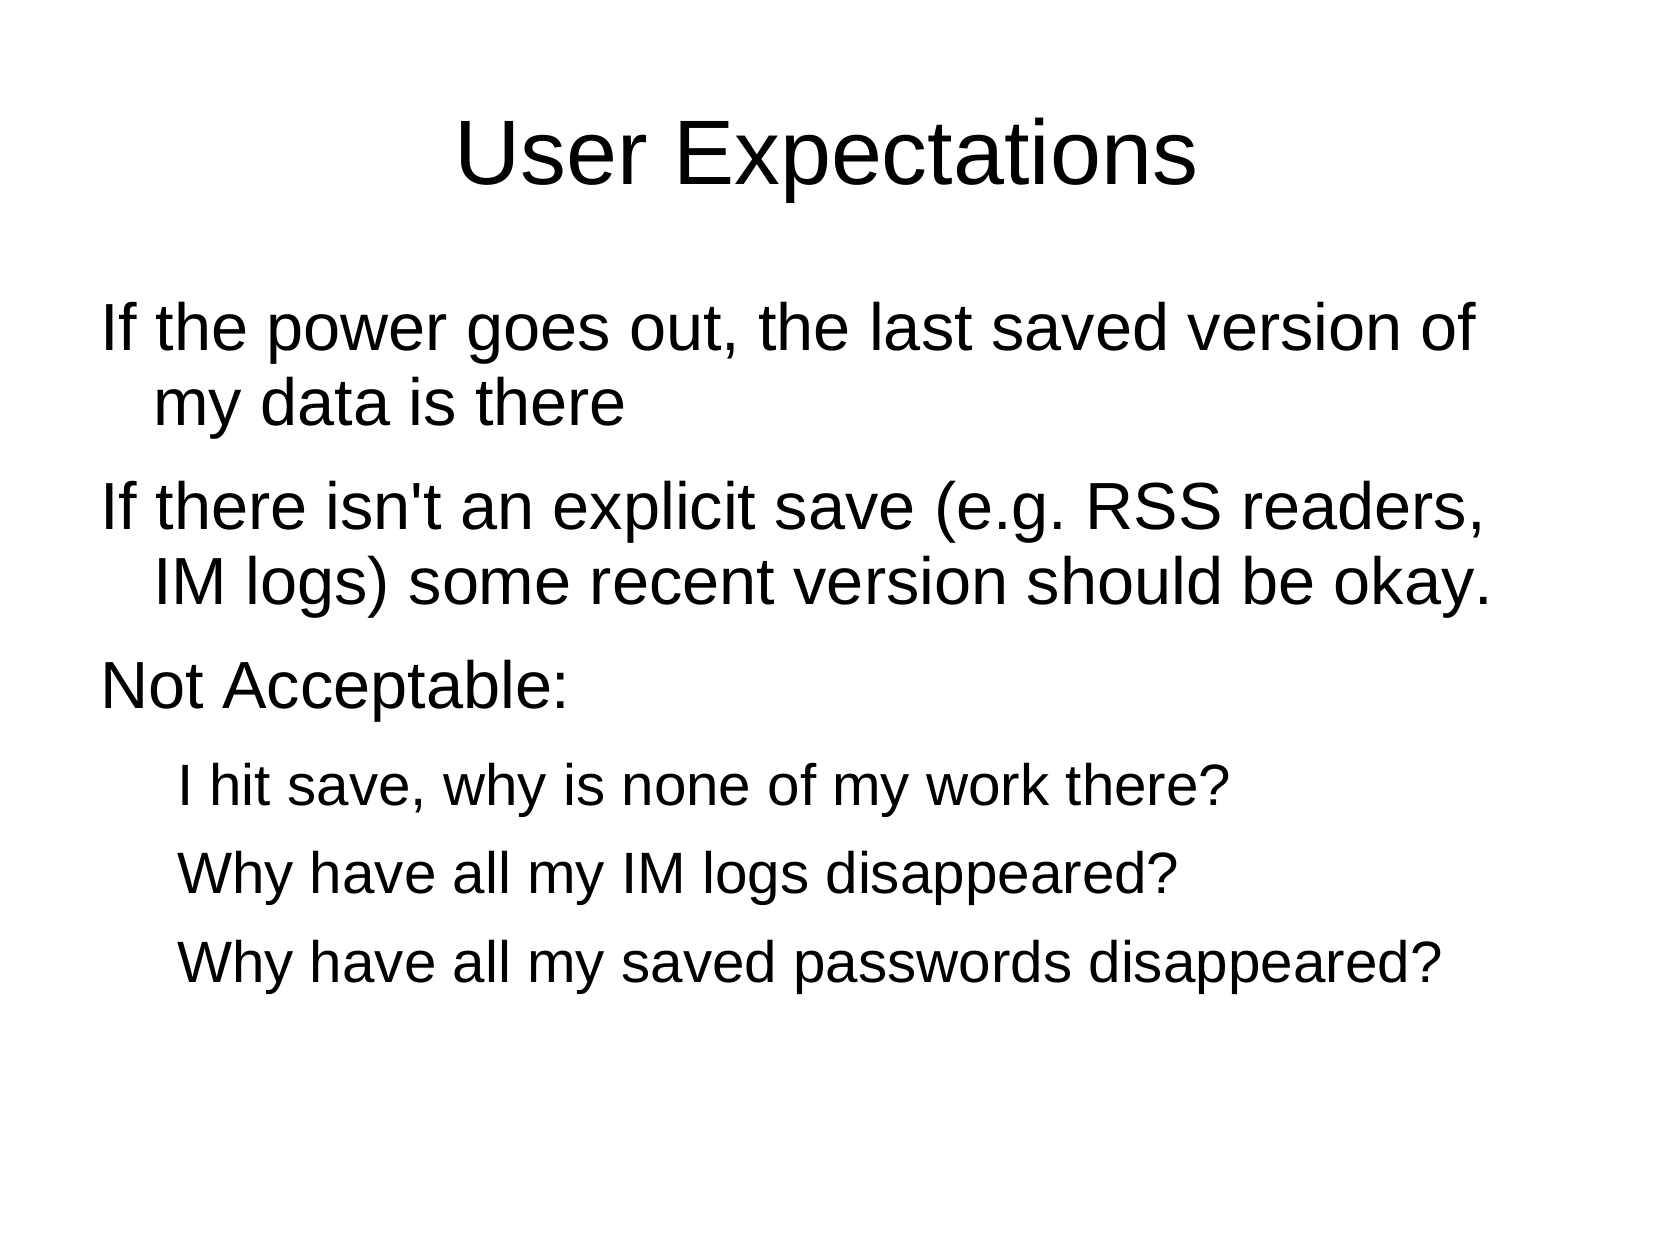

# User Expectations
If the power goes out, the last saved version of my data is there
If there isn't an explicit save (e.g. RSS readers, IM logs) some recent version should be okay.
Not Acceptable:
I hit save, why is none of my work there?
Why have all my IM logs disappeared?
Why have all my saved passwords disappeared?